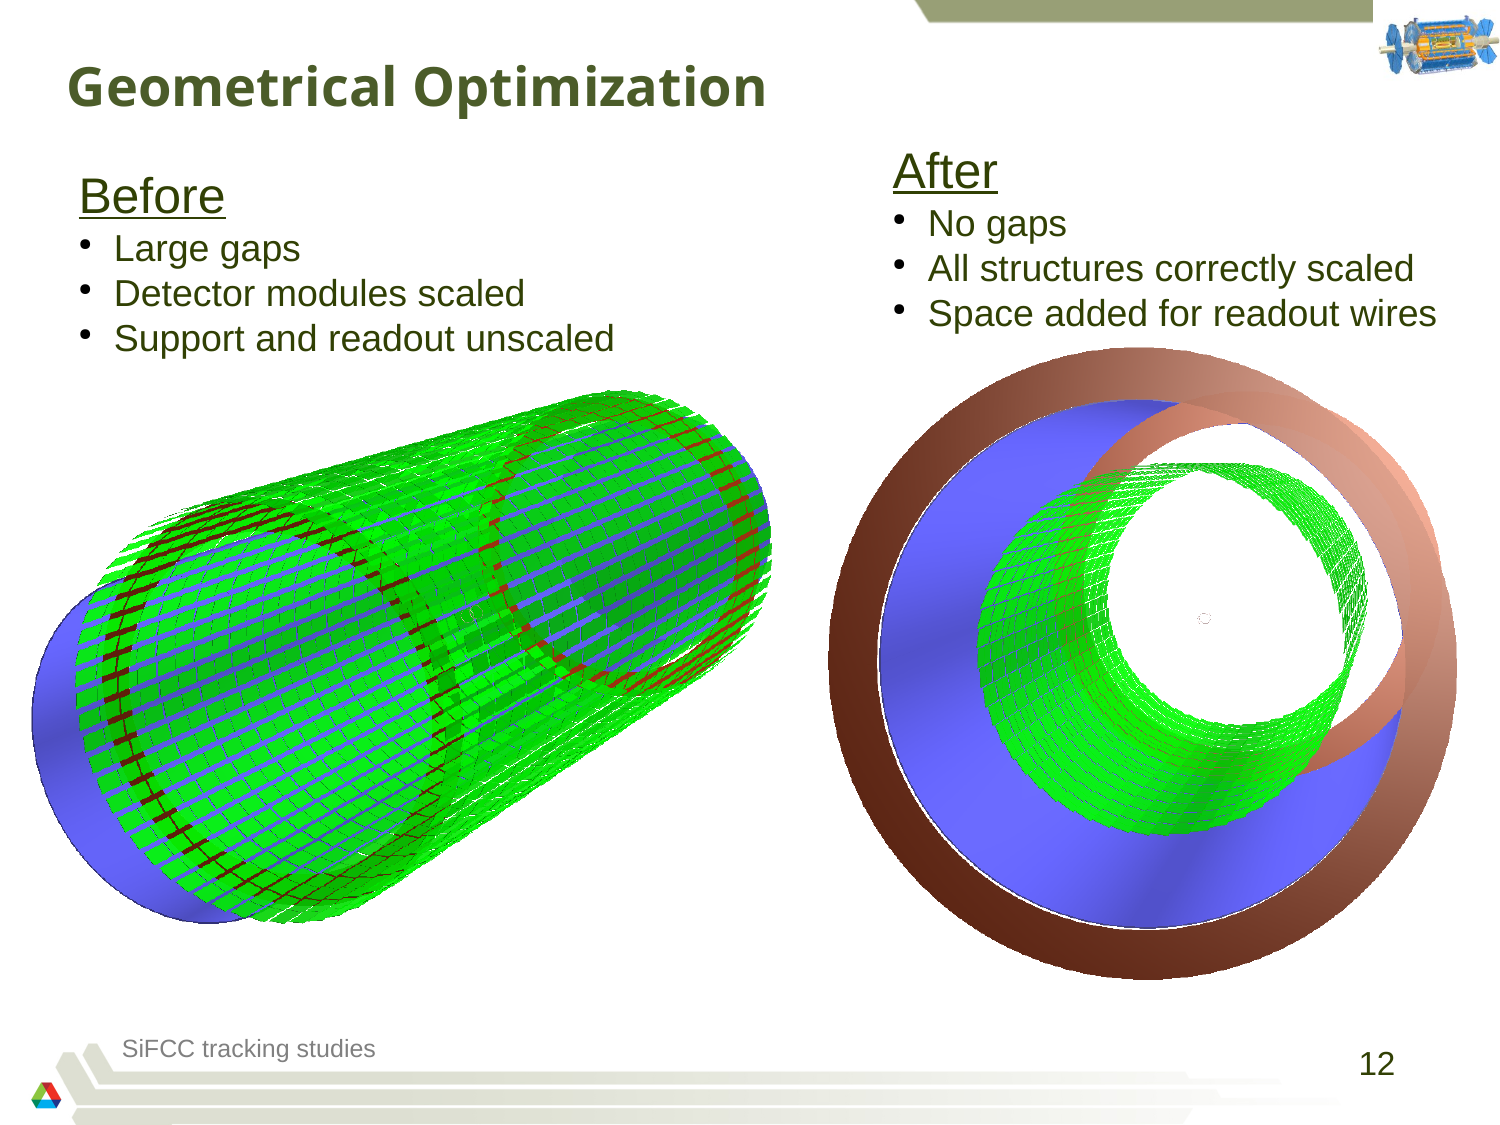

# Geometrical Optimization
After
No gaps
All structures correctly scaled
Space added for readout wires
Before
Large gaps
Detector modules scaled
Support and readout unscaled